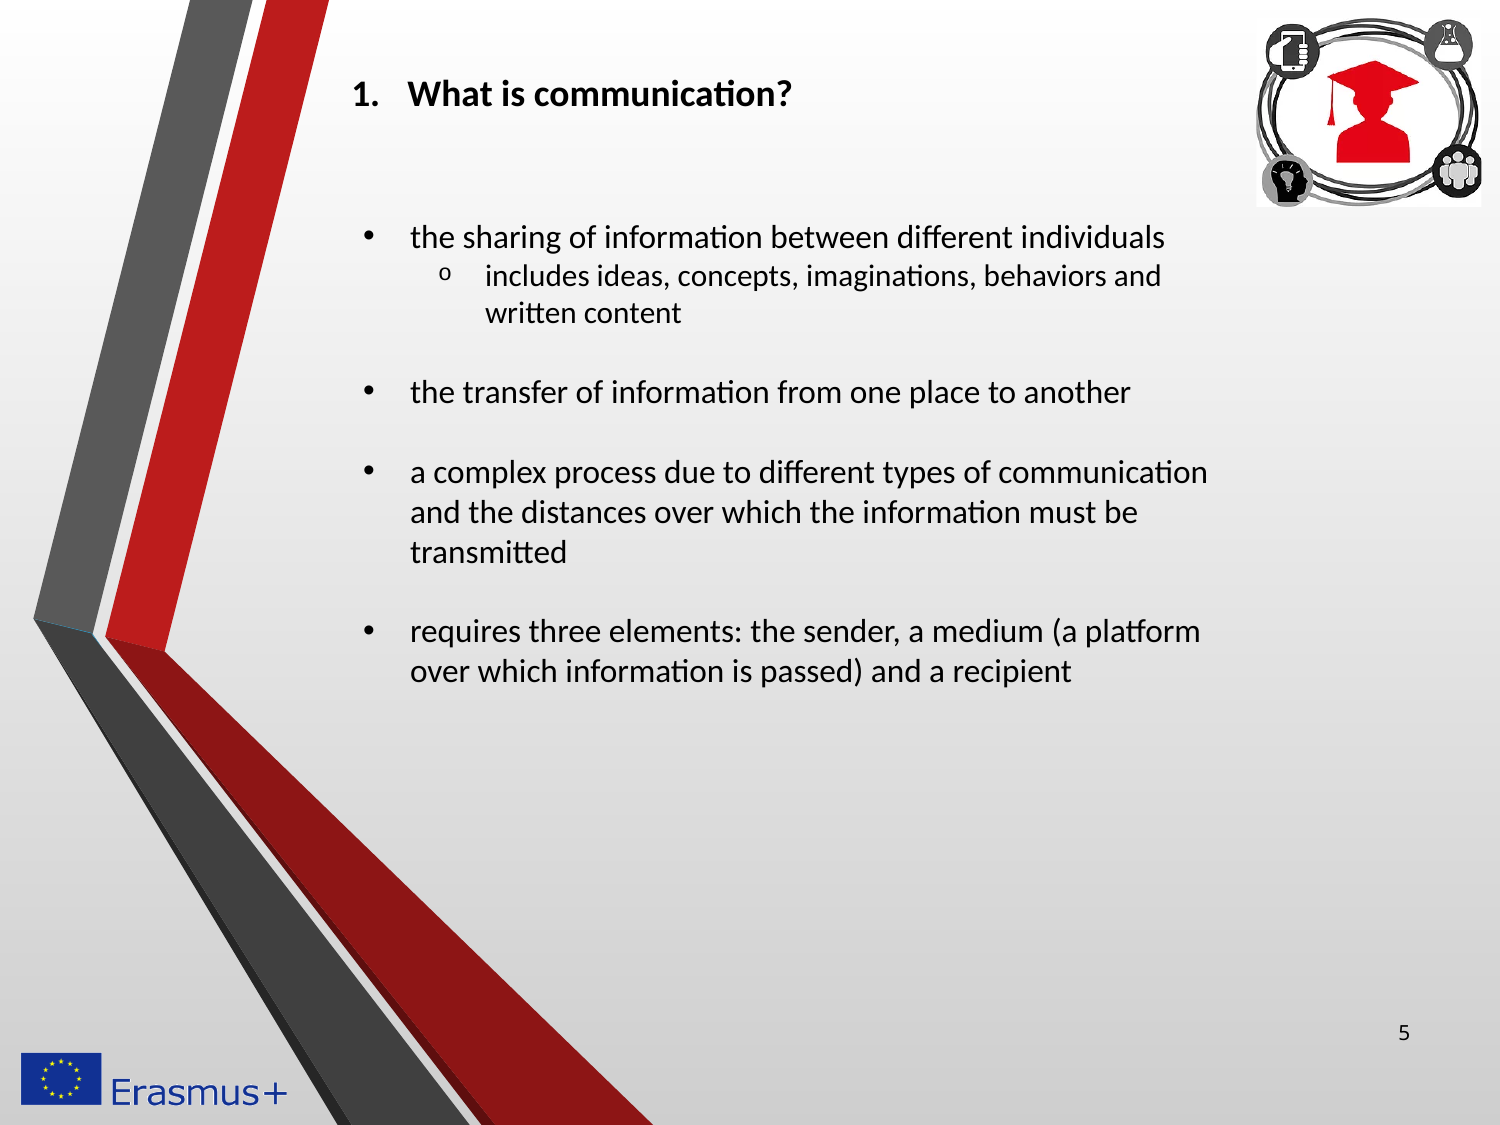

What is communication?
the sharing of information between different individuals
includes ideas, concepts, imaginations, behaviors and written content
the transfer of information from one place to another
a complex process due to different types of communication and the distances over which the information must be transmitted
requires three elements: the sender, a medium (a platform over which information is passed) and a recipient